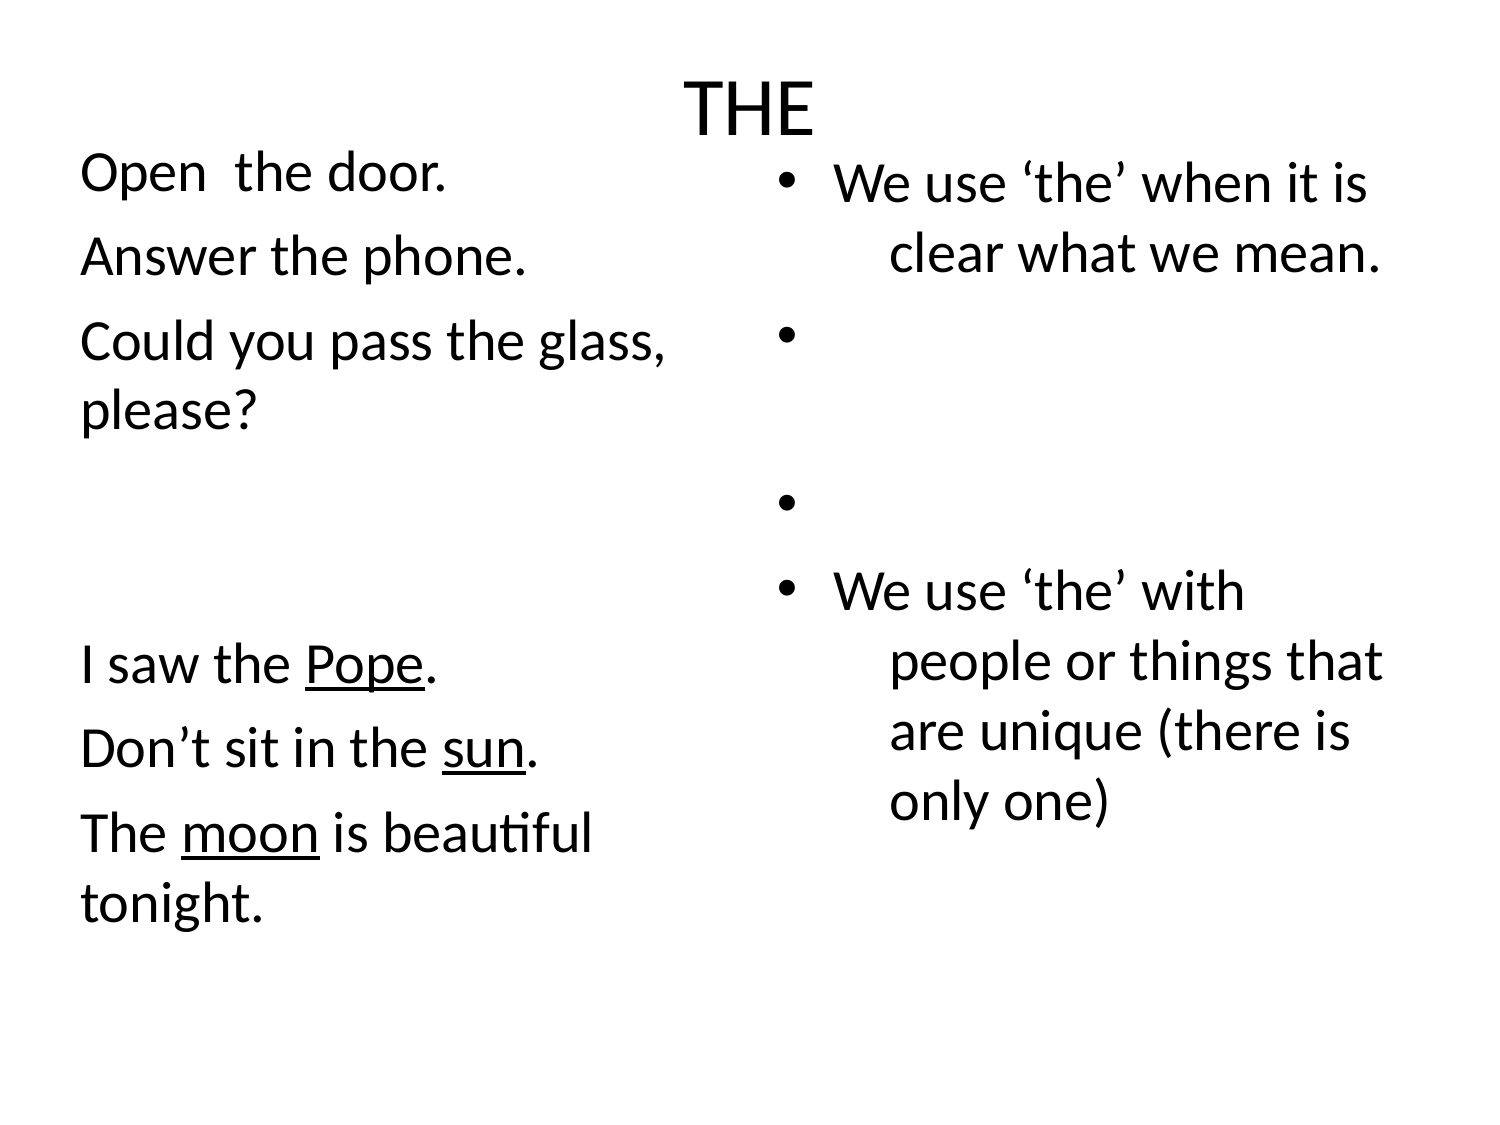

# THE
Open the door.
Answer the phone.
Could you pass the glass, please?
I saw the Pope.
Don’t sit in the sun.
The moon is beautiful tonight.
We use ‘the’ when it is clear what we mean.
We use ‘the’ with people or things that are unique (there is only one)